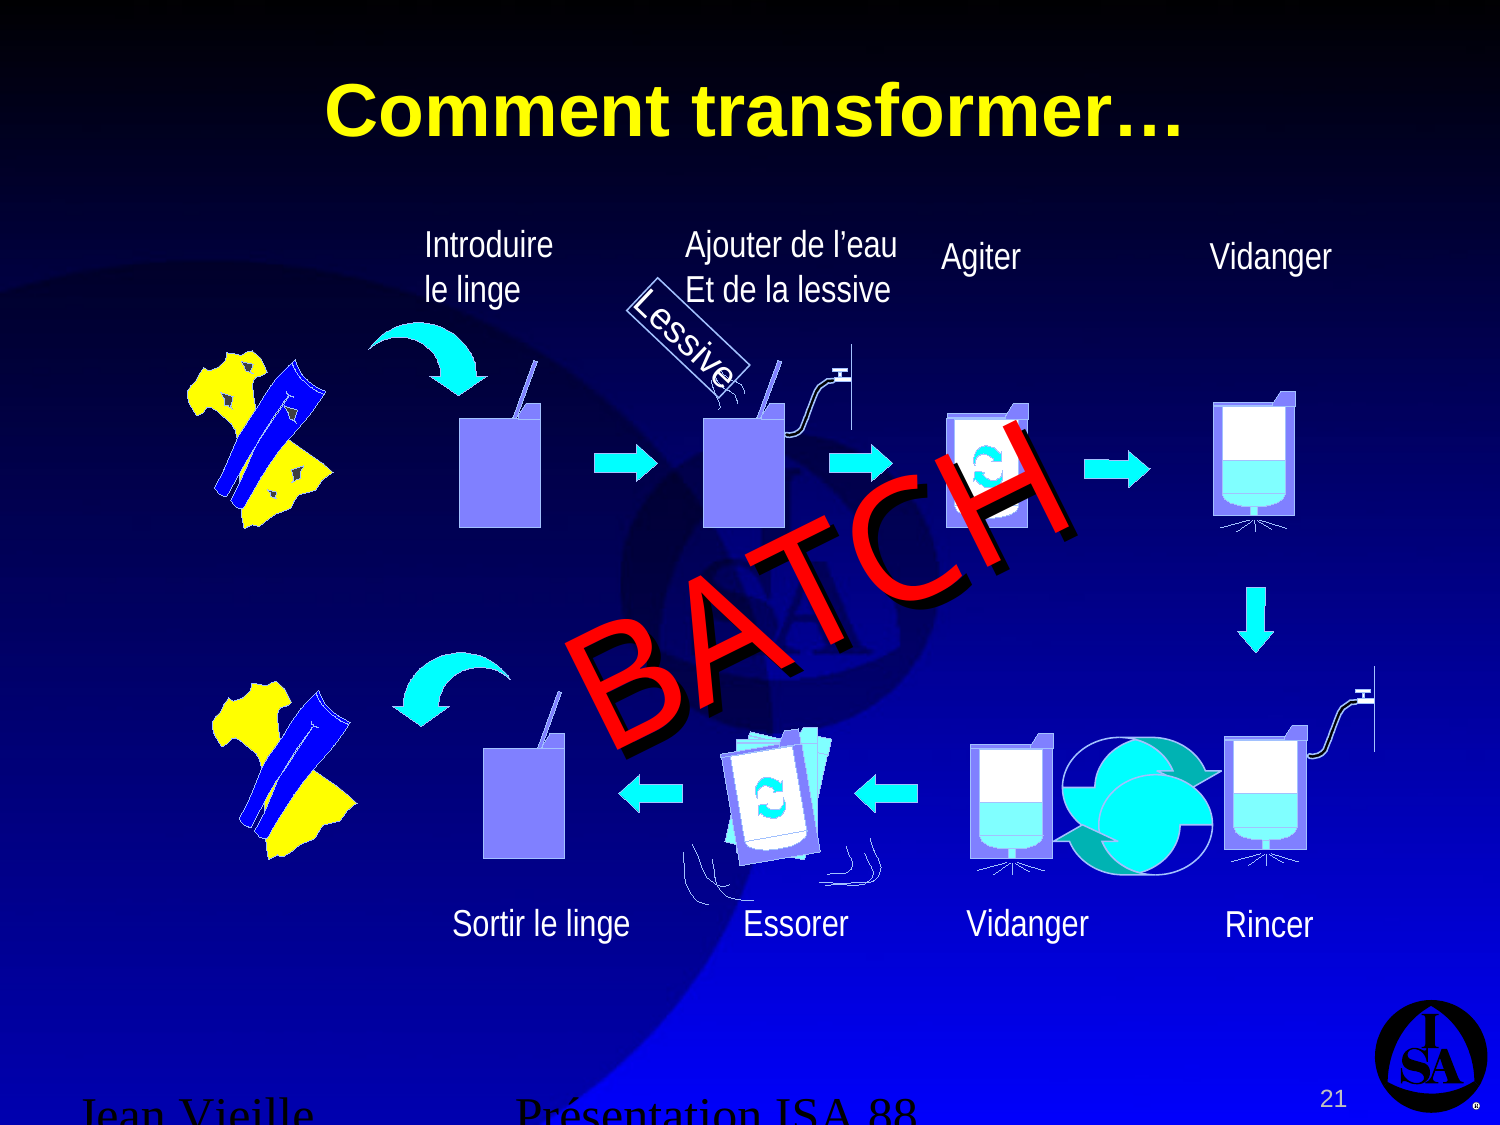

# Comment transformer…
Introduire
le linge
Ajouter de l’eau
Et de la lessive
Agiter
Vidanger
Lessive
BATCH
Sortir le linge
Essorer
Vidanger
Rincer